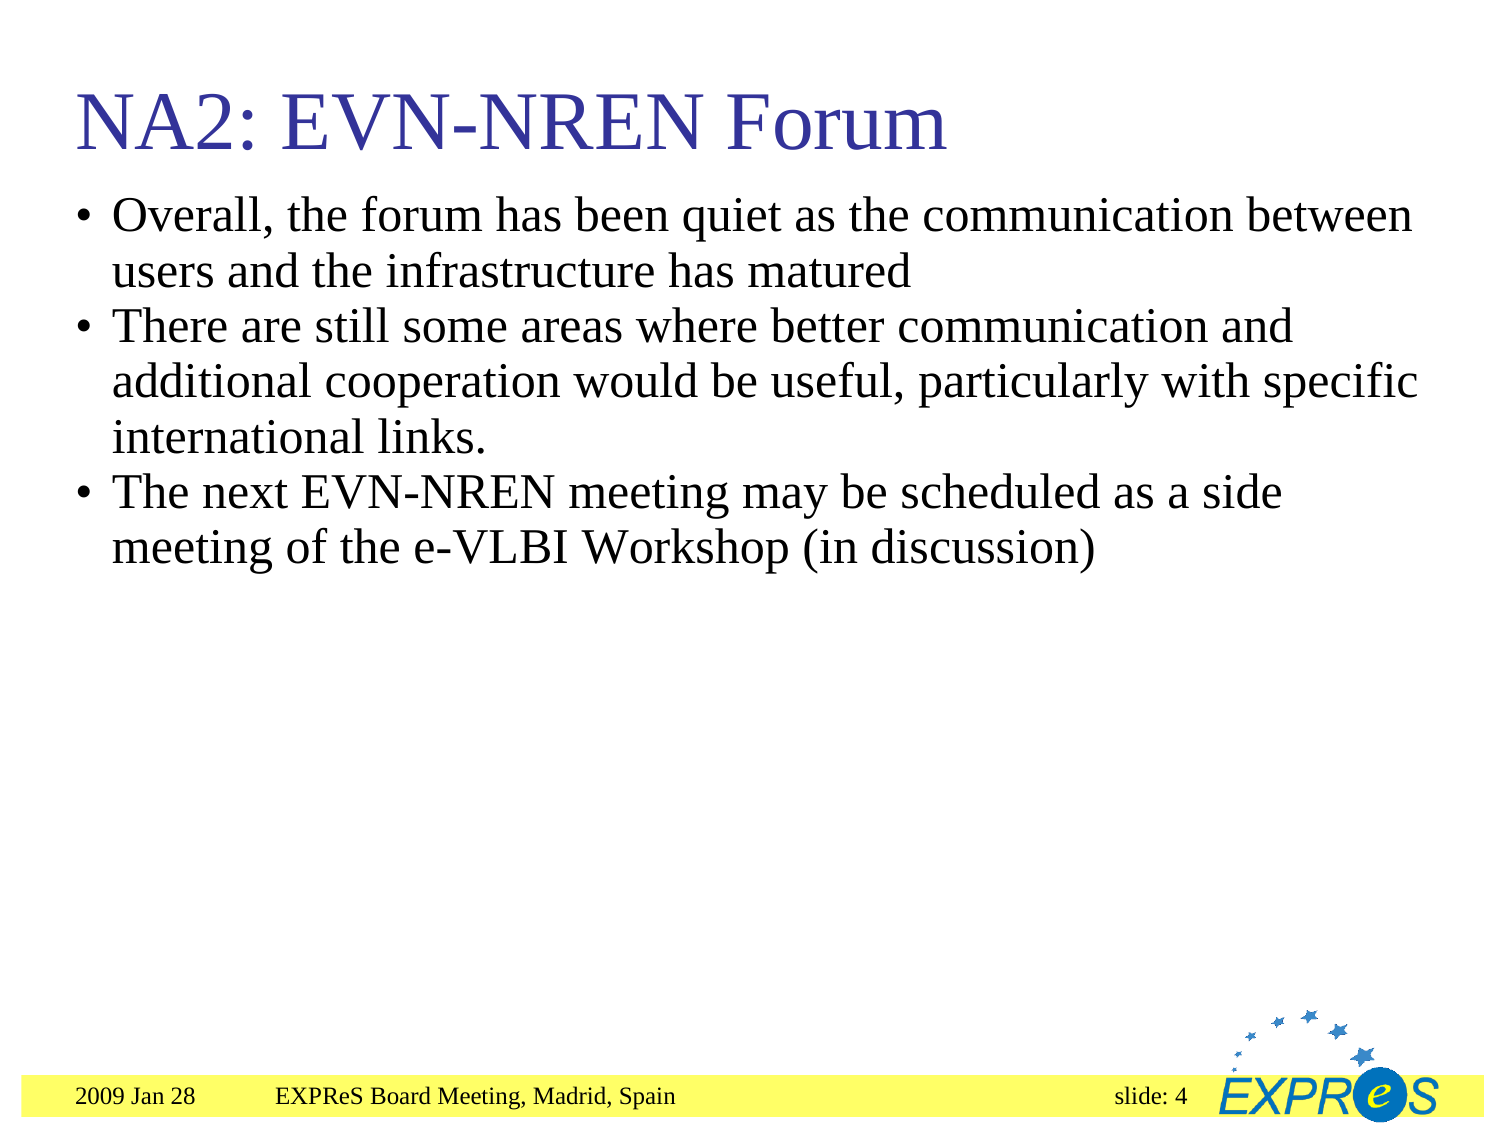

# NA2: EVN-NREN Forum
Overall, the forum has been quiet as the communication between users and the infrastructure has matured
There are still some areas where better communication and additional cooperation would be useful, particularly with specific international links.
The next EVN-NREN meeting may be scheduled as a side meeting of the e-VLBI Workshop (in discussion)
2009 Jan 28
EXPReS Board Meeting, Madrid, Spain
4